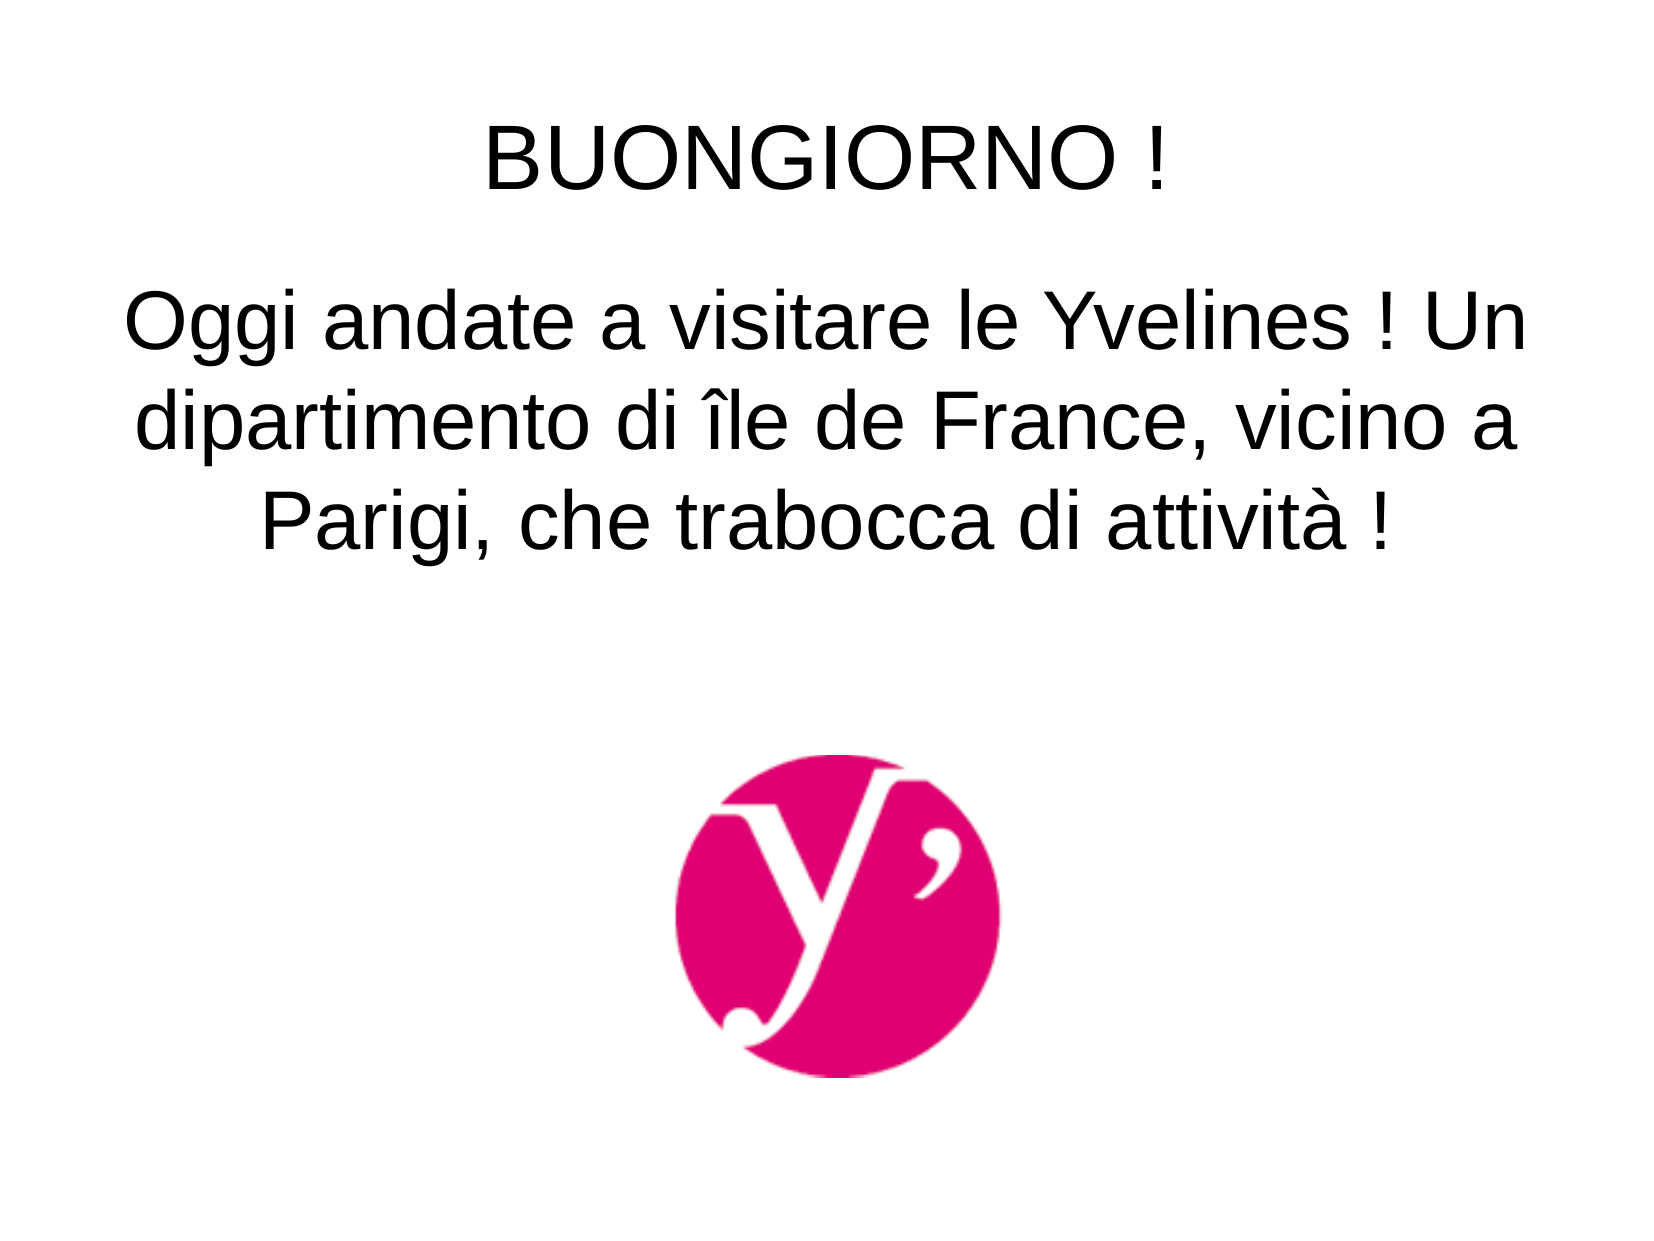

# BUONGIORNO !
Oggi andate a visitare le Yvelines ! Un dipartimento di île de France, vicino a Parigi, che trabocca di attività !